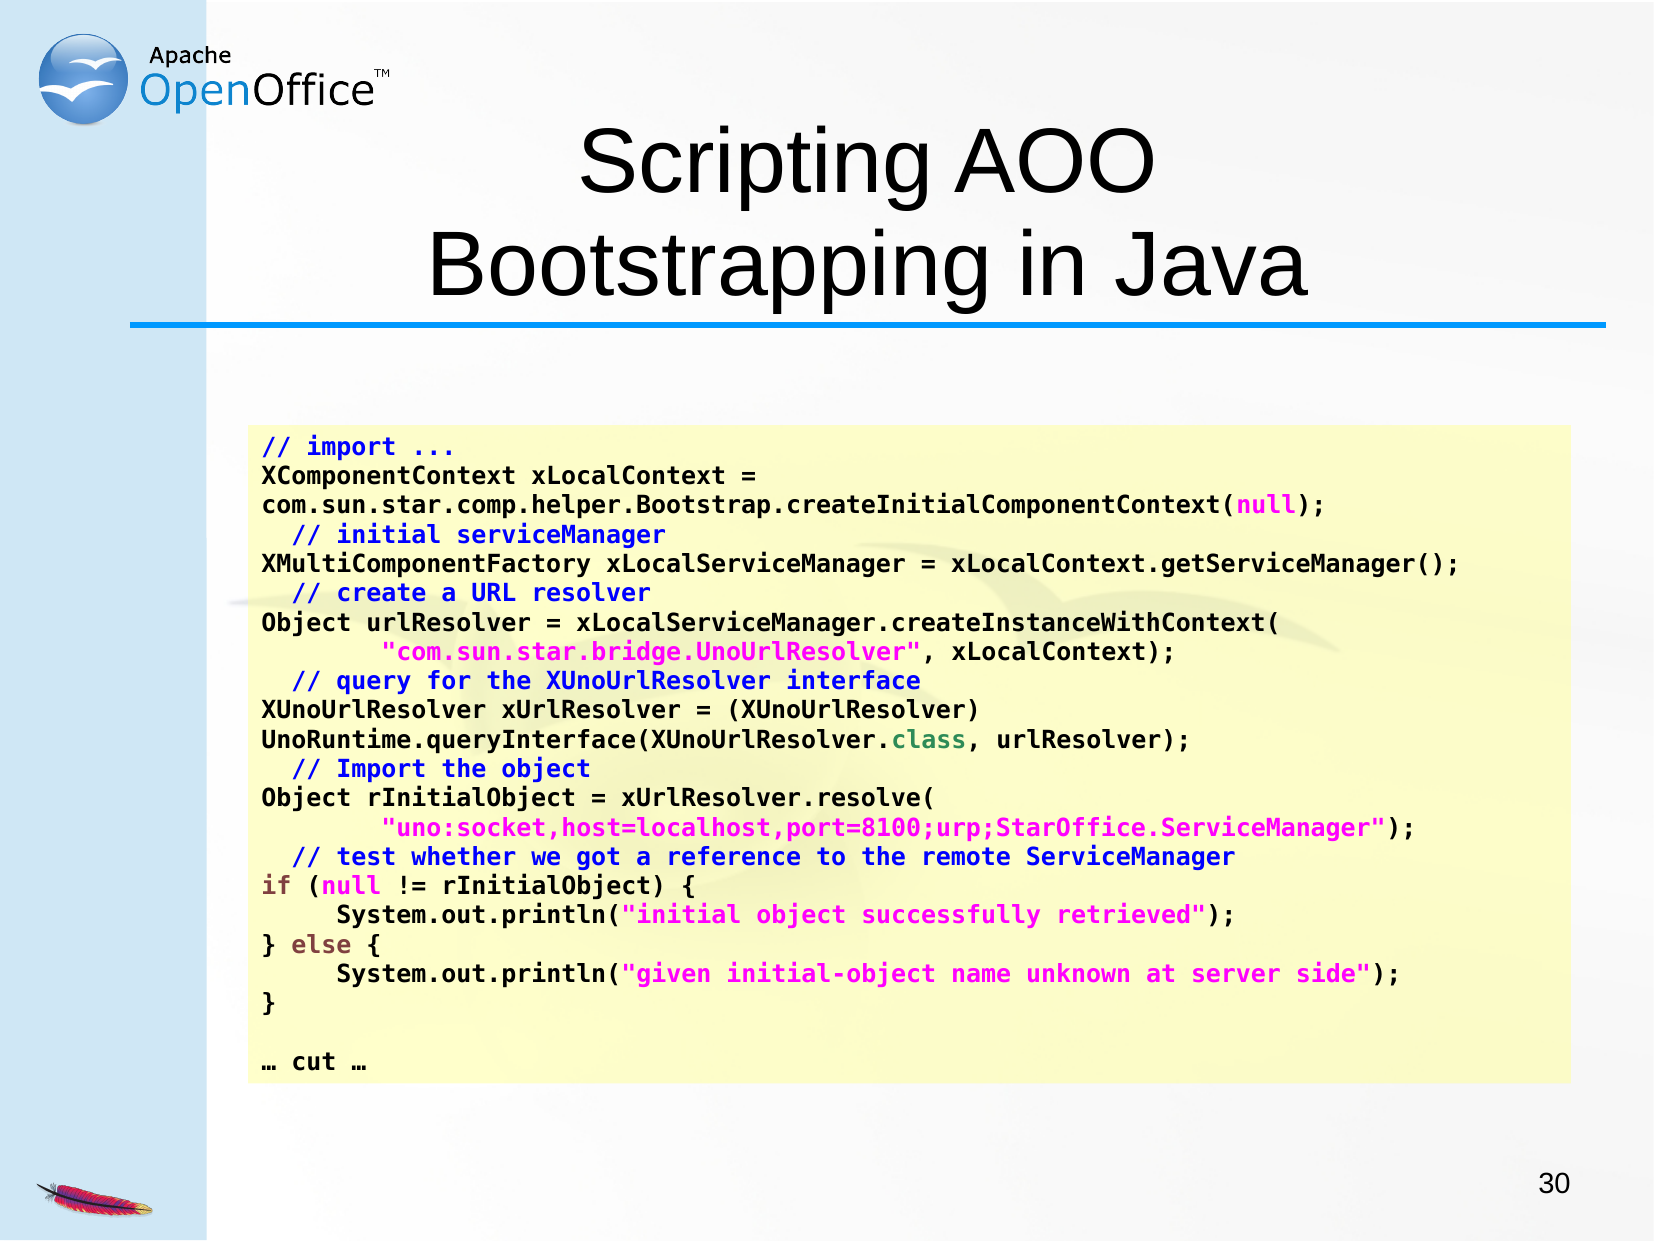

# Scripting AOO Bootstrapping in Java
// import ...
XComponentContext xLocalContext =
com.sun.star.comp.helper.Bootstrap.createInitialComponentContext(null);
 // initial serviceManager
XMultiComponentFactory xLocalServiceManager = xLocalContext.getServiceManager();
 // create a URL resolver
Object urlResolver = xLocalServiceManager.createInstanceWithContext(
 "com.sun.star.bridge.UnoUrlResolver", xLocalContext);
 // query for the XUnoUrlResolver interface
XUnoUrlResolver xUrlResolver = (XUnoUrlResolver) UnoRuntime.queryInterface(XUnoUrlResolver.class, urlResolver);
 // Import the object
Object rInitialObject = xUrlResolver.resolve(
 "uno:socket,host=localhost,port=8100;urp;StarOffice.ServiceManager");
 // test whether we got a reference to the remote ServiceManager
if (null != rInitialObject) {
 System.out.println("initial object successfully retrieved");
} else {
 System.out.println("given initial-object name unknown at server side");
}
… cut …
30